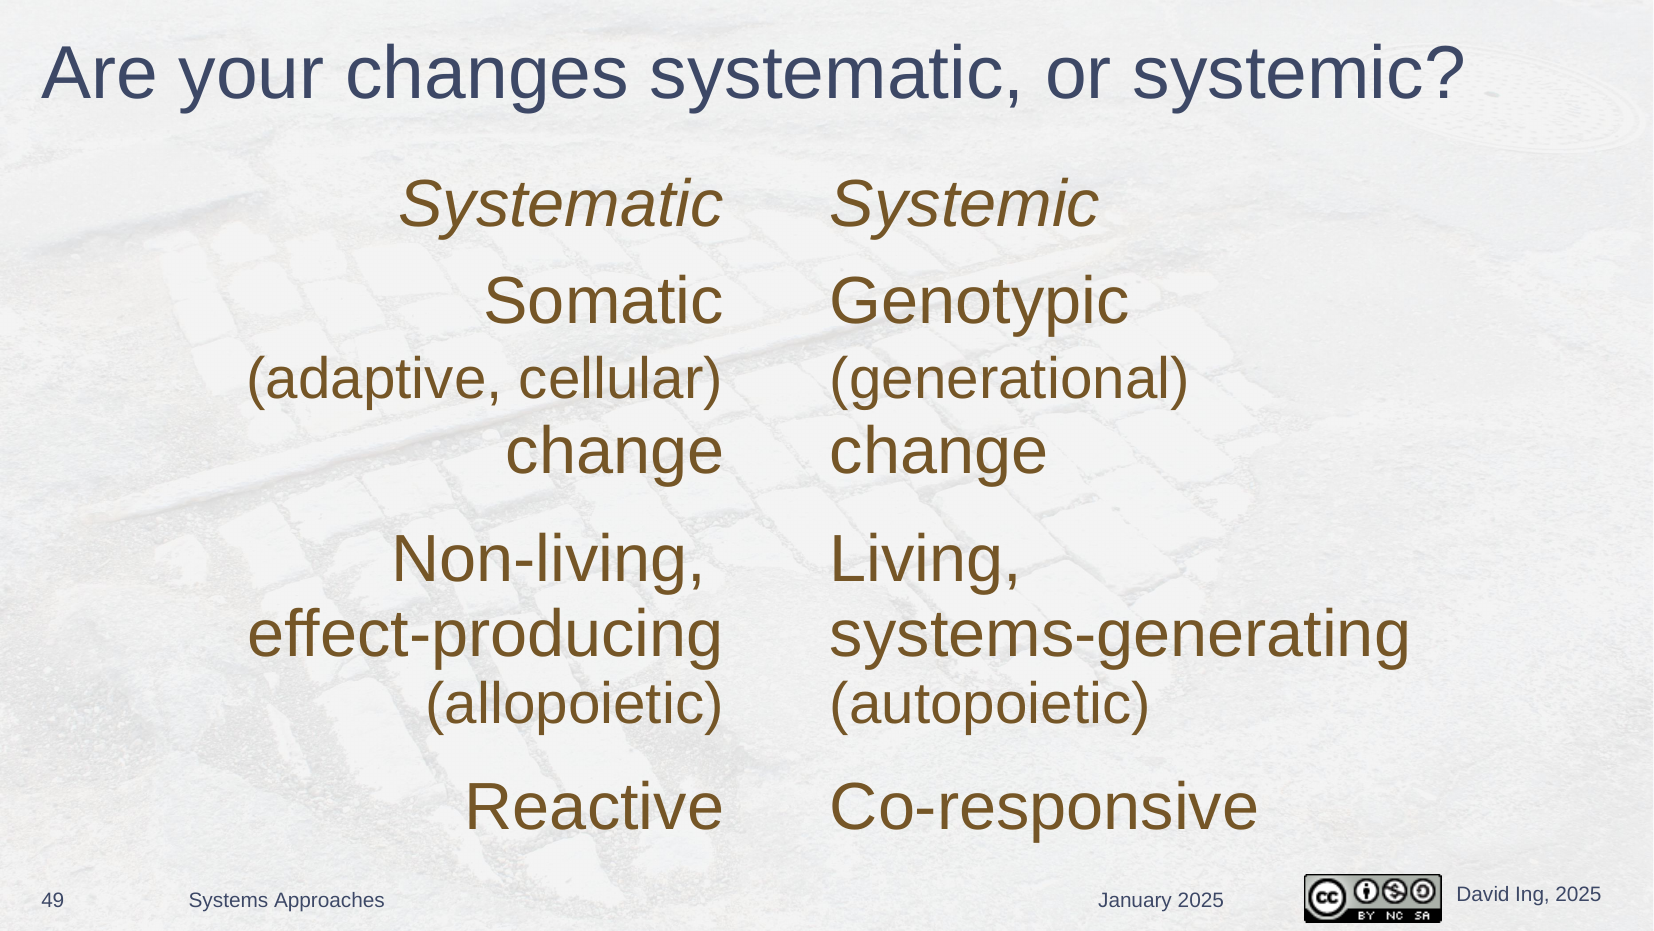

# Are your changes systematic, or systemic?
| Systematic | | Systemic |
| --- | --- | --- |
| Somatic (adaptive, cellular) change | | Genotypic (generational) change |
| Non-living, effect-producing (allopoietic) | | Living, systems-generating (autopoietic) |
| Reactive | | Co-responsive |
Systems Approaches
January 2025